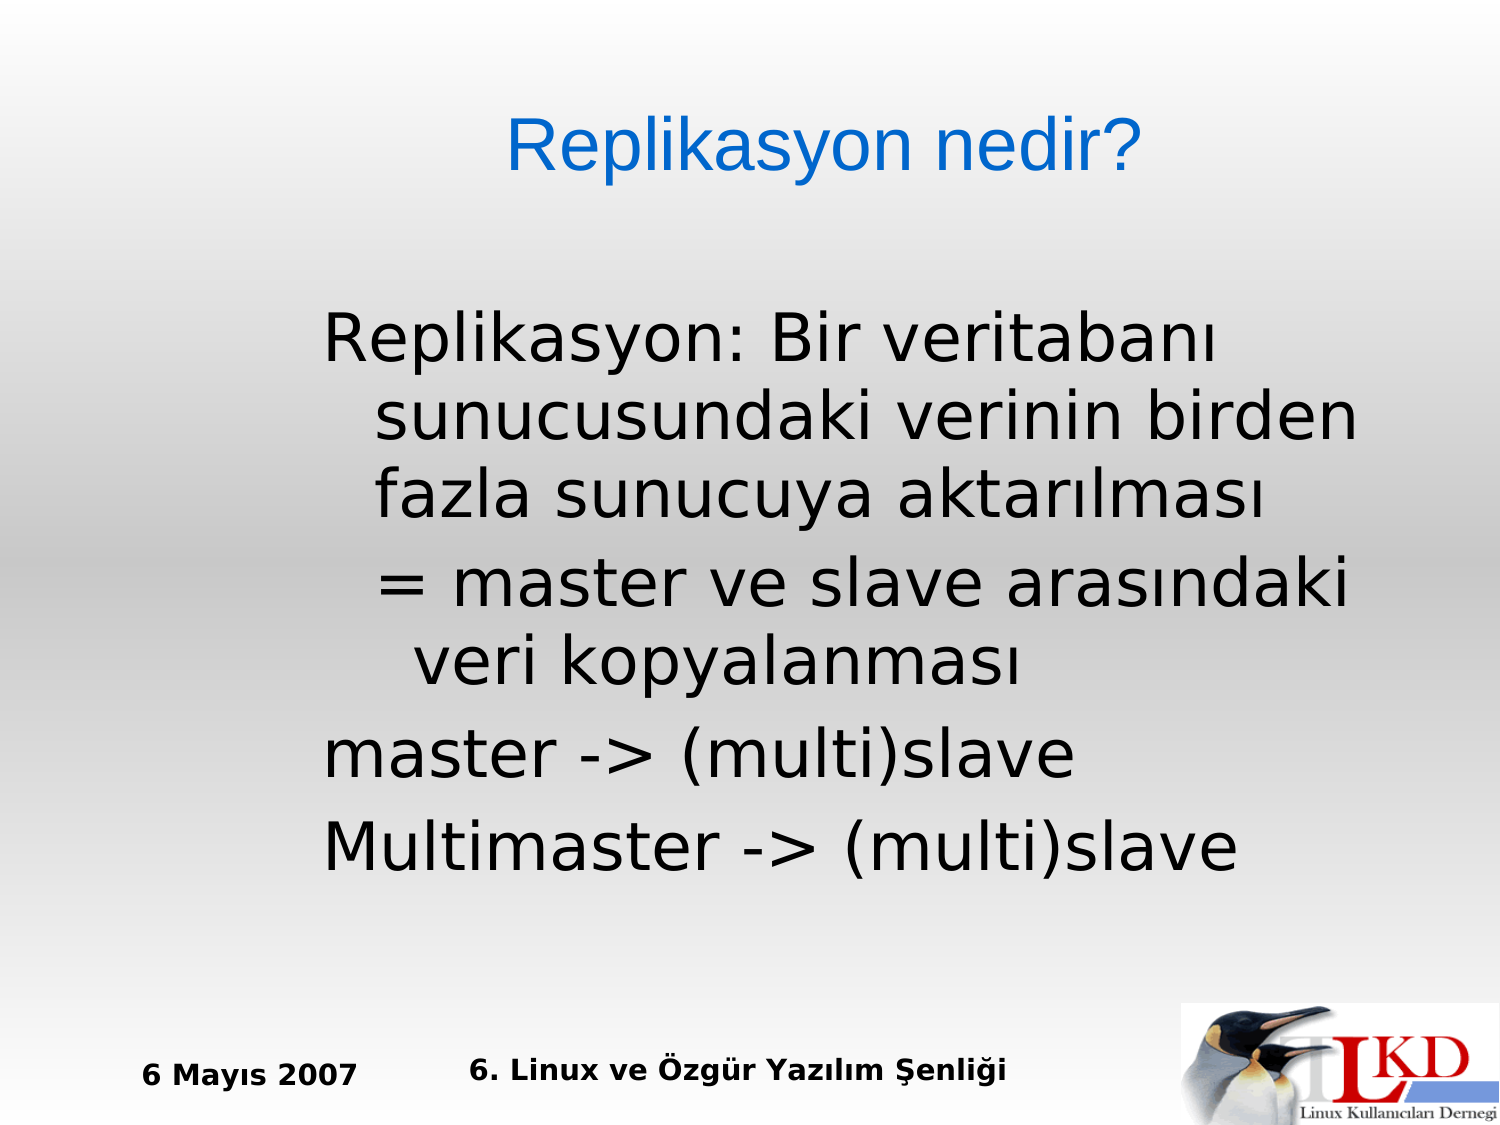

# Replikasyon nedir?
Replikasyon: Bir veritabanı sunucusundaki verinin birden fazla sunucuya aktarılması
= master ve slave arasındaki veri kopyalanması
master -> (multi)slave
Multimaster -> (multi)slave